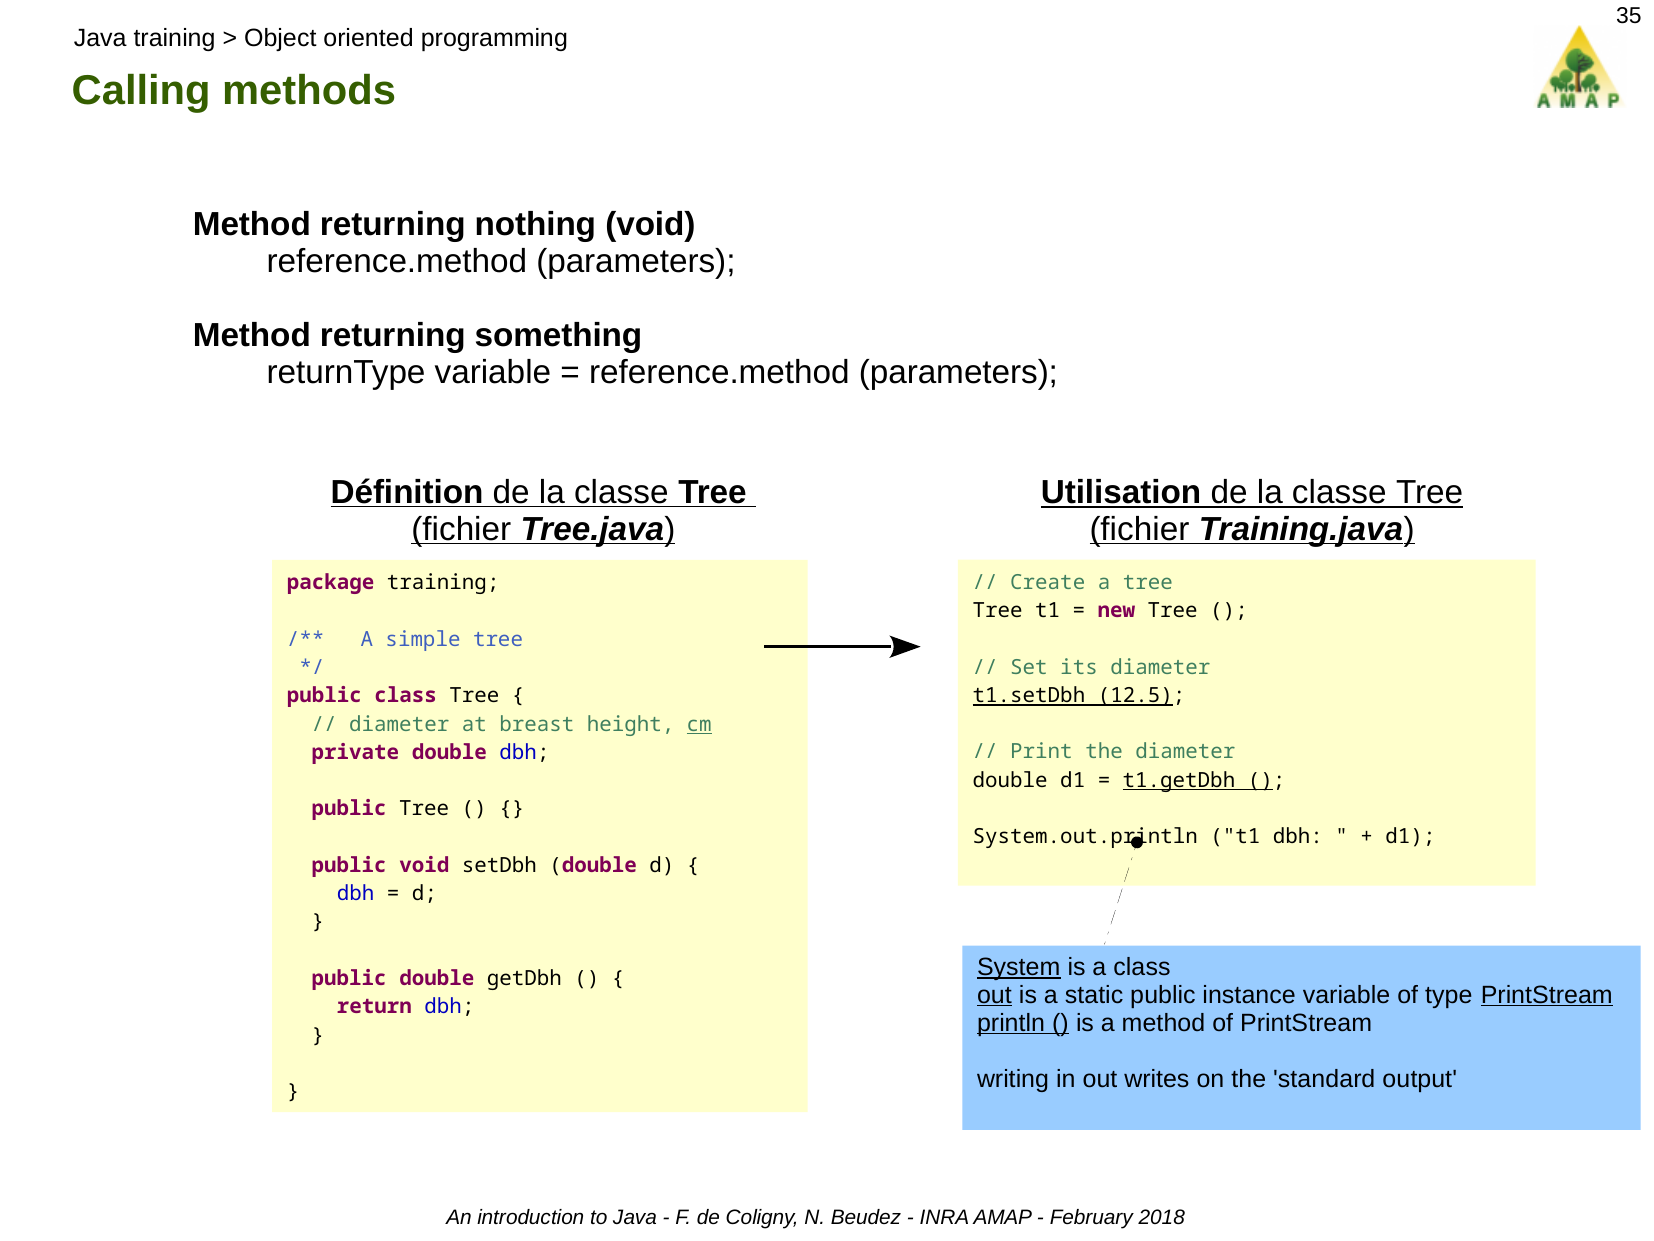

35
Java training > Object oriented programming
Calling methods
Method returning nothing (void)
	reference.method (parameters);
Method returning something
	returnType variable = reference.method (parameters);
Définition de la classe Tree
(fichier Tree.java)
Utilisation de la classe Tree
(fichier Training.java)
// Create a tree
Tree t1 = new Tree ();
// Set its diameter
t1.setDbh (12.5);
// Print the diameter
double d1 = t1.getDbh ();
System.out.println ("t1 dbh: " + d1);
package training;
/**	A simple tree
 */
public class Tree {
 // diameter at breast height, cm
 private double dbh;
 public Tree () {}
 public void setDbh (double d) {
 dbh = d;
 }
 public double getDbh () {
 return dbh;
 }
}
System is a class
out is a static public instance variable of type PrintStream
println () is a method of PrintStream
writing in out writes on the 'standard output'